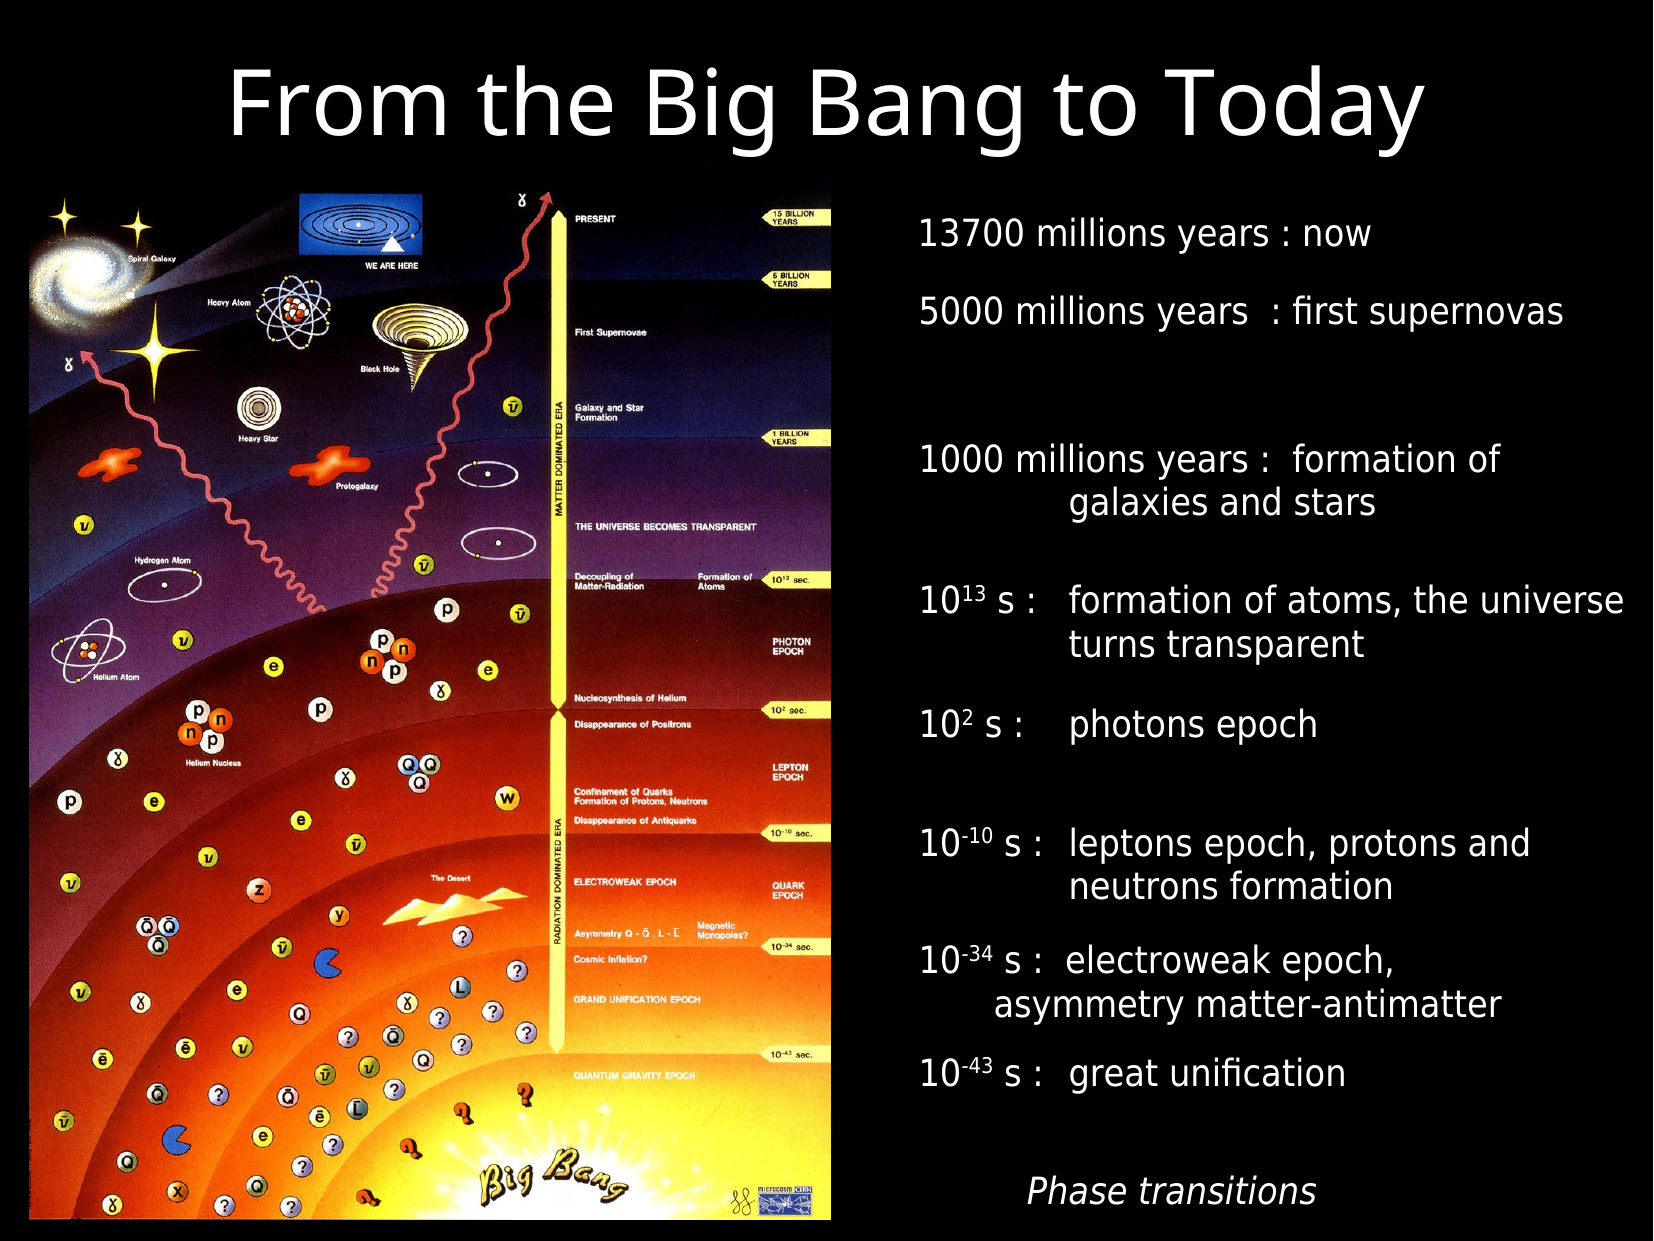

# From the Big Bang to Today
13700 millions years : now
5000 millions years : first supernovas
1000 millions years : formation of 				galaxies and stars
1013 s :	formation of atoms, the universe 		turns transparent
102 s :	photons epoch
10-10 s :	leptons epoch, protons and 		neutrons formation
10-34 s : electroweak epoch, 			asymmetry matter-antimatter
10-43 s :	great unification
Phase transitions